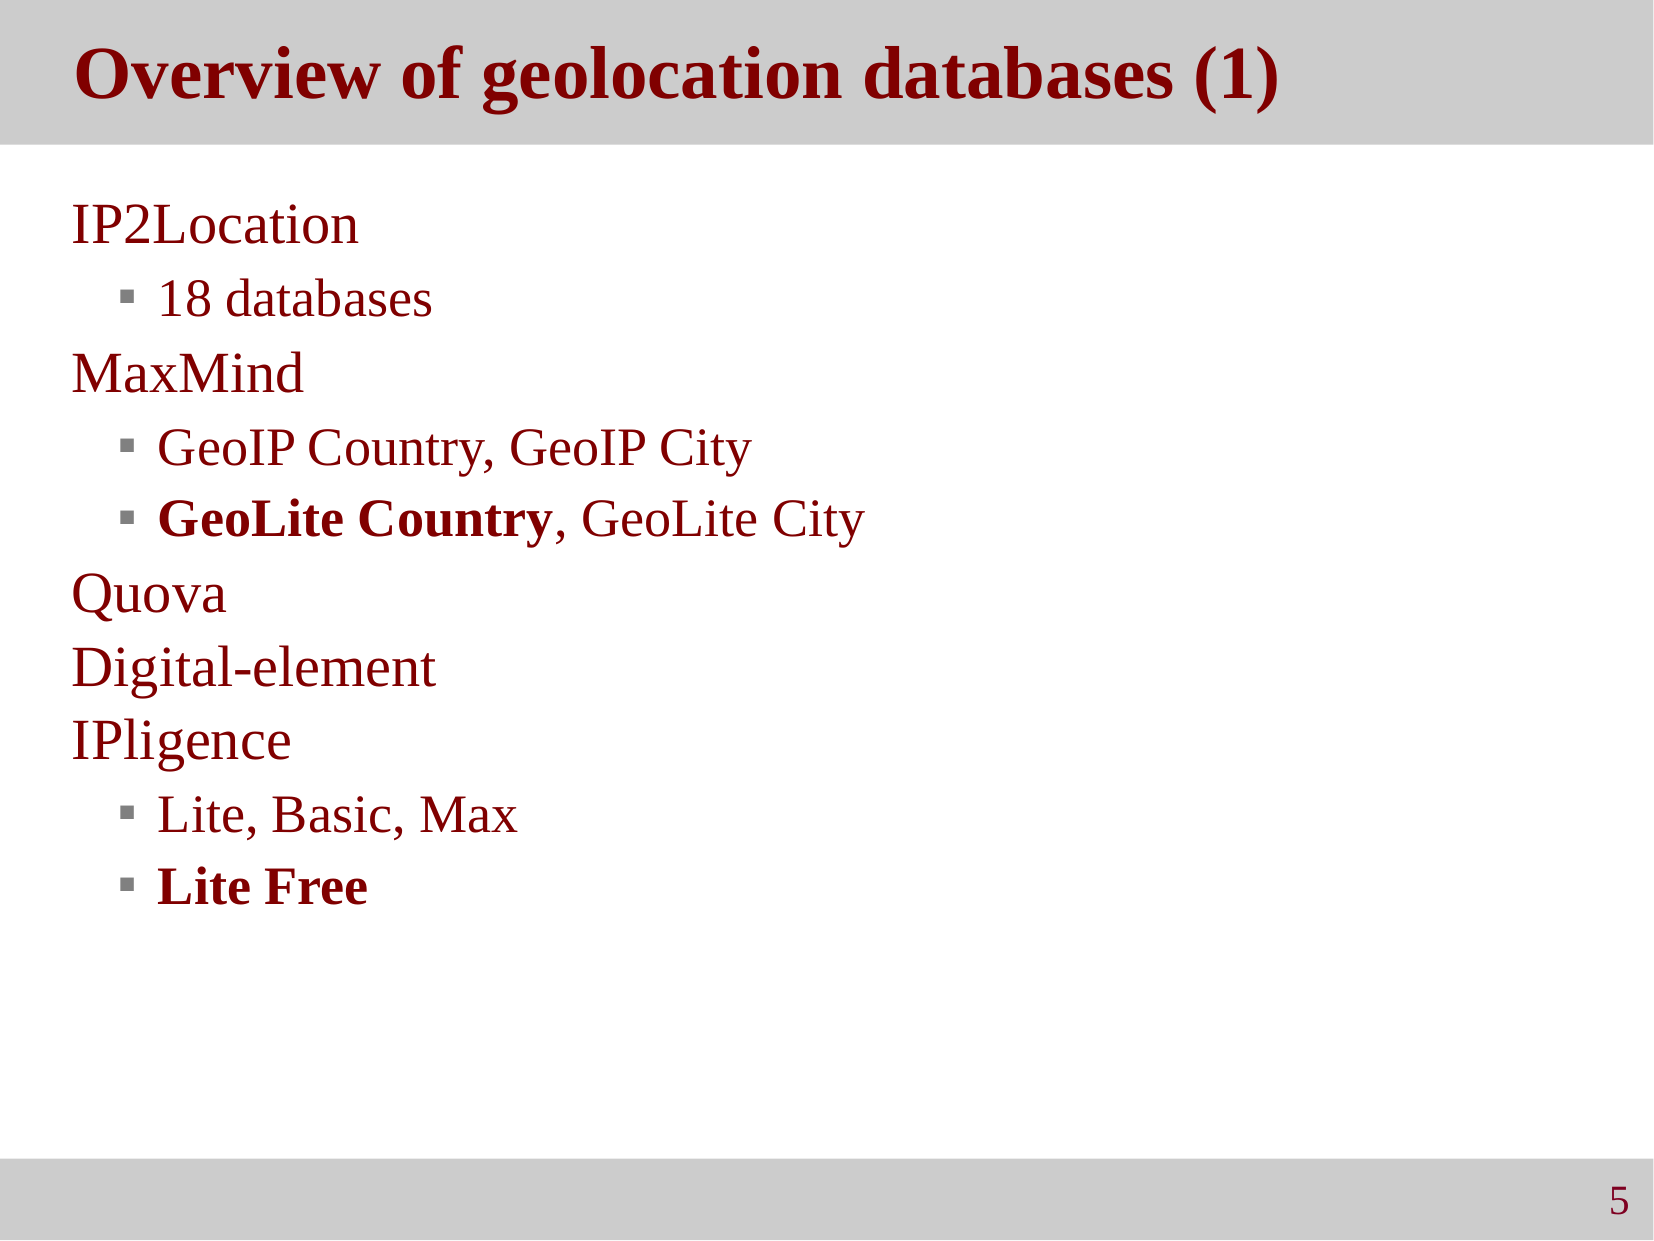

# Overview of geolocation databases (1)
IP2Location
18 databases
MaxMind
GeoIP Country, GeoIP City
GeoLite Country, GeoLite City
Quova
Digital-element
IPligence
Lite, Basic, Max
Lite Free